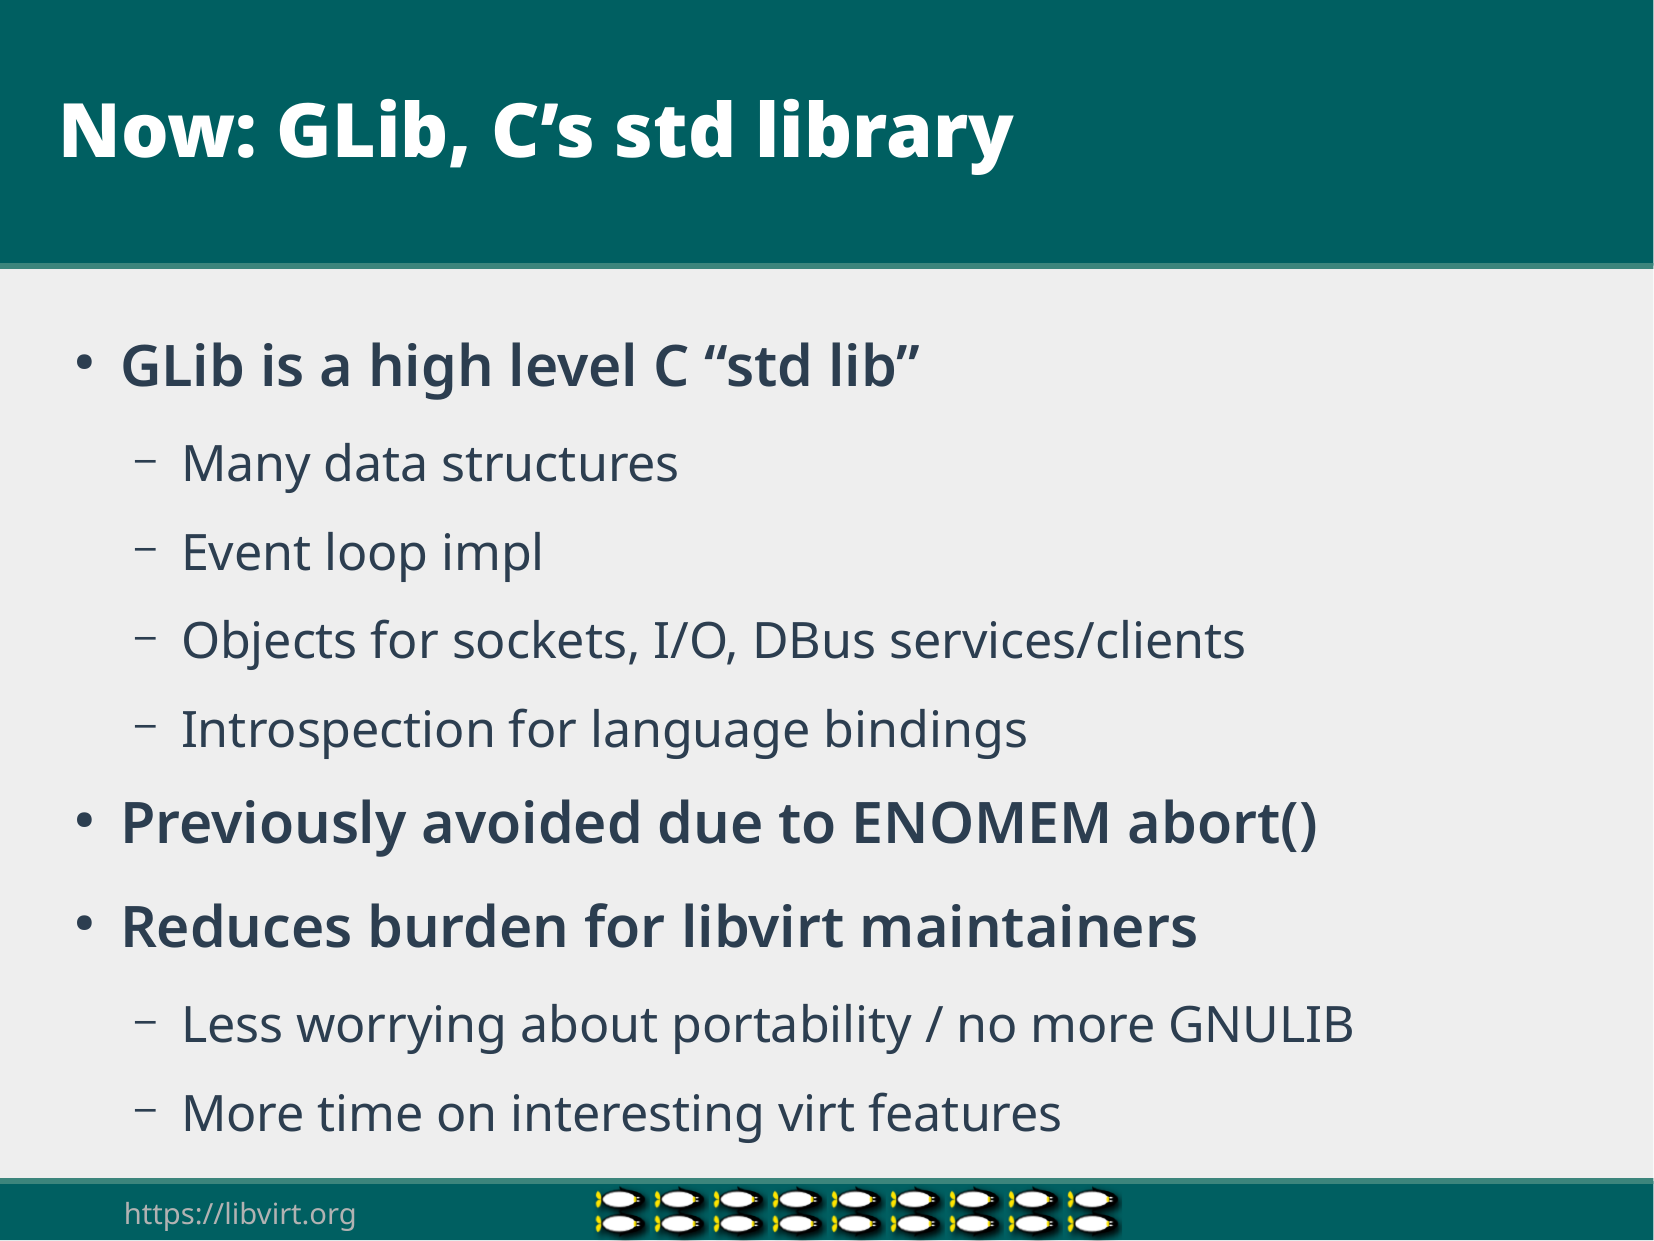

# Now: GLib, C’s std library
GLib is a high level C “std lib”
Many data structures
Event loop impl
Objects for sockets, I/O, DBus services/clients
Introspection for language bindings
Previously avoided due to ENOMEM abort()
Reduces burden for libvirt maintainers
Less worrying about portability / no more GNULIB
More time on interesting virt features
https://libvirt.org